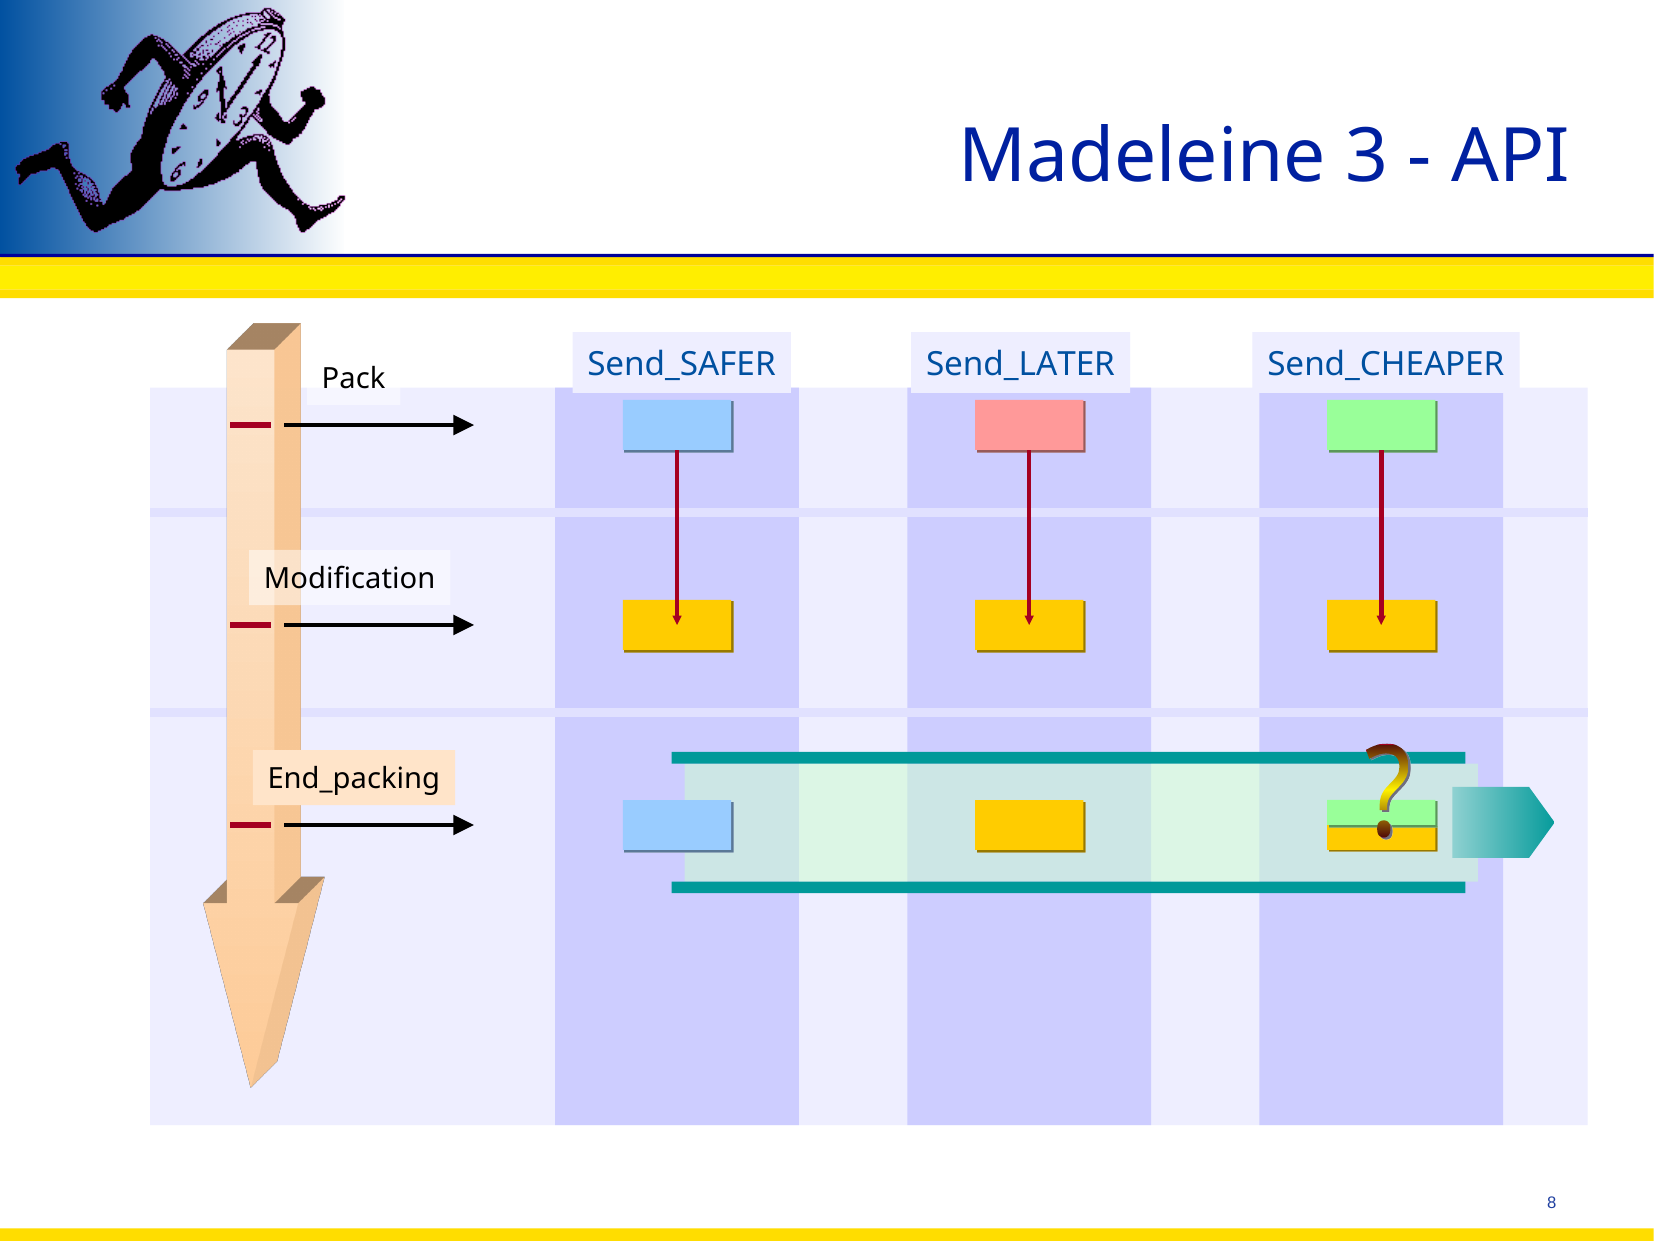

# Madeleine 3 - API
Send_SAFER
Send_LATER
Send_CHEAPER
Pack
Modification
?
End_packing